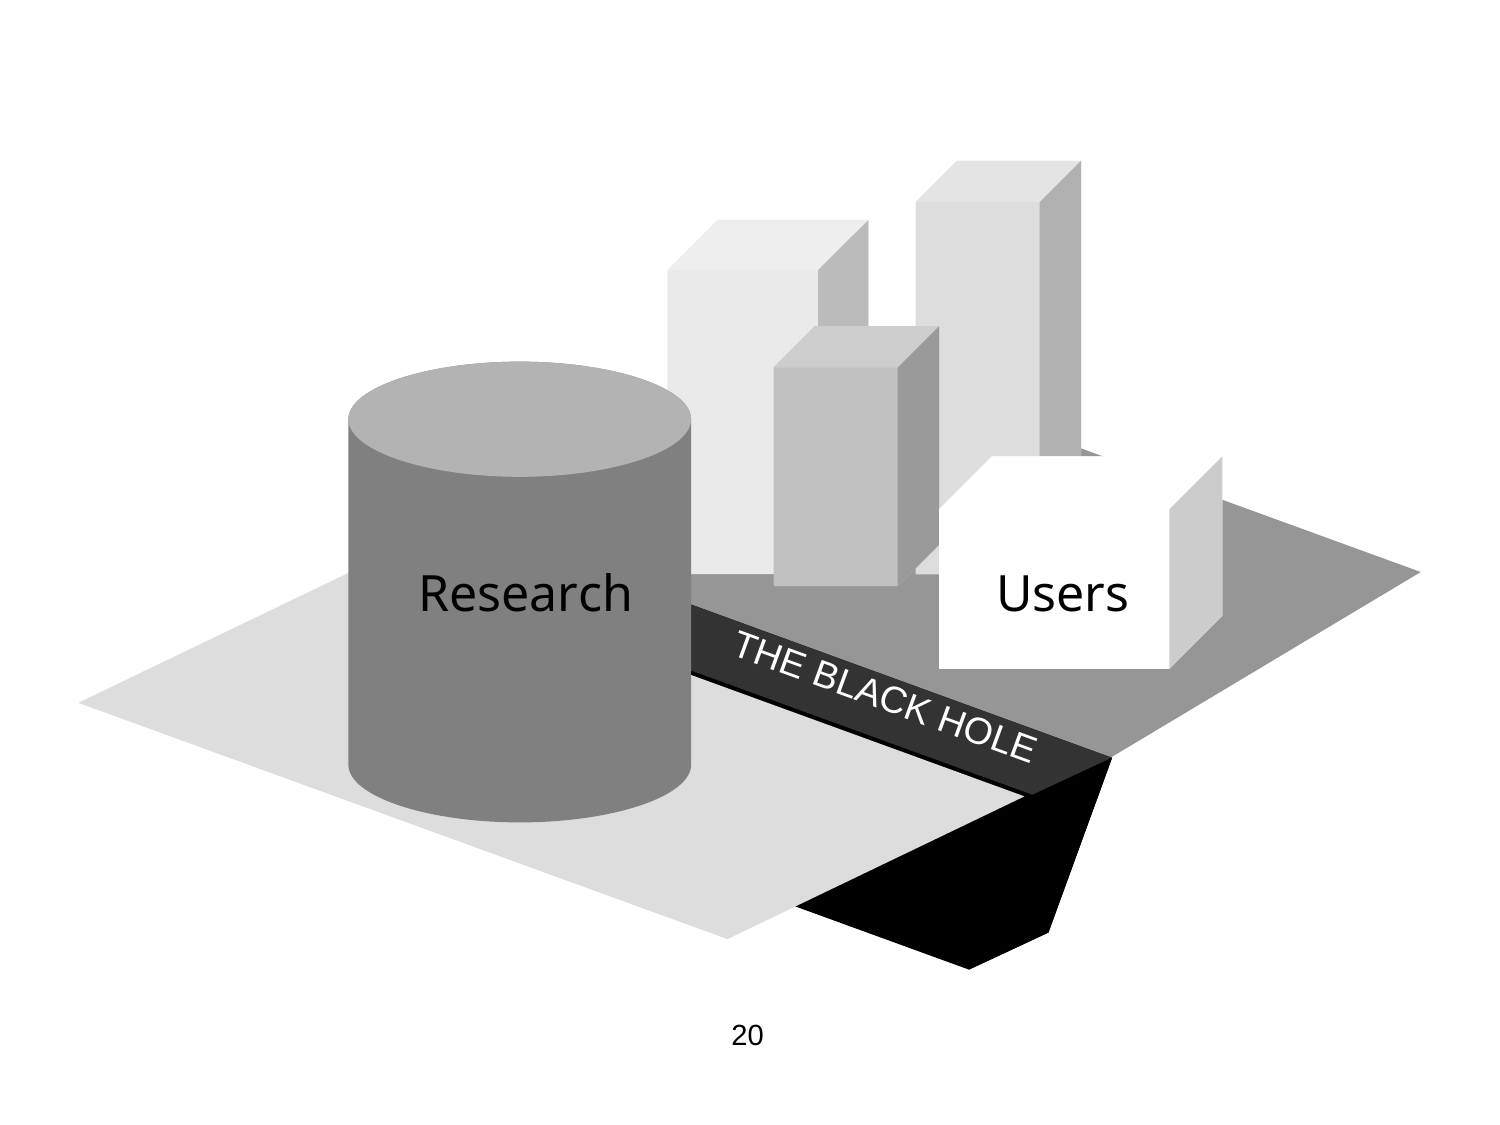

Research
Users
THE BLACK HOLE
BLACK HOLE
20